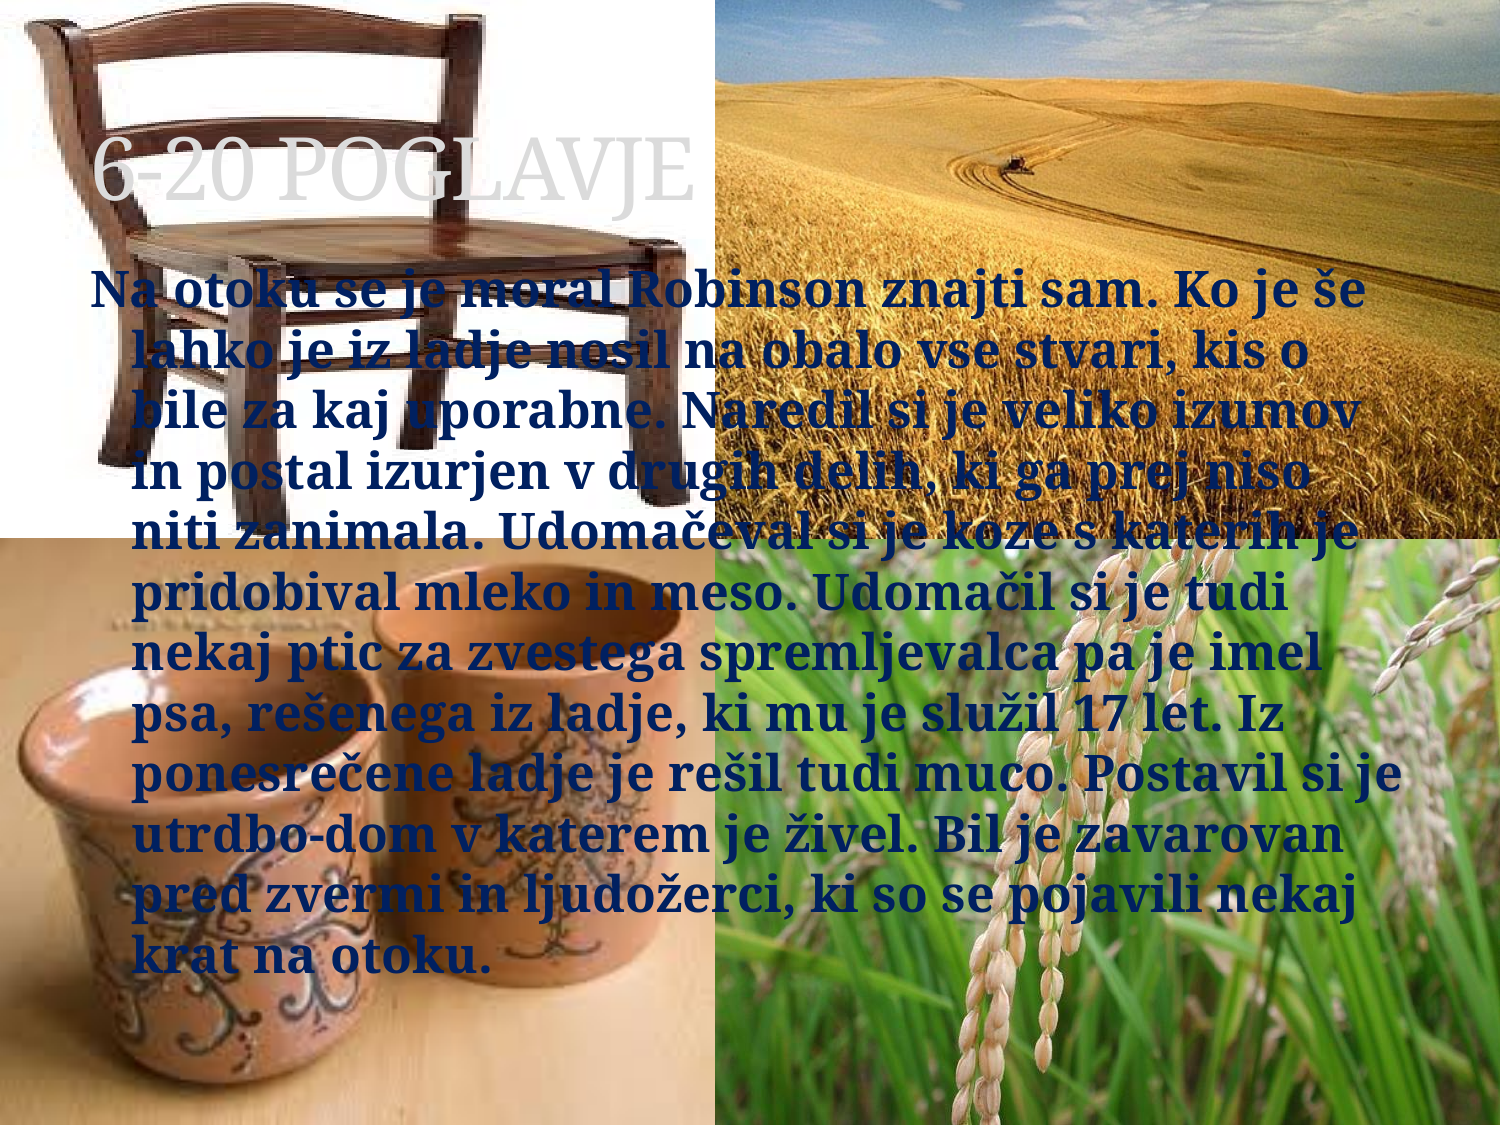

6-20 POGLAVJE
# Na otoku se je moral Robinson znajti sam. Ko je še lahko je iz ladje nosil na obalo vse stvari, kis o bile za kaj uporabne. Naredil si je veliko izumov in postal izurjen v drugih delih, ki ga prej niso niti zanimala. Udomačeval si je koze s katerih je pridobival mleko in meso. Udomačil si je tudi nekaj ptic za zvestega spremljevalca pa je imel psa, rešenega iz ladje, ki mu je služil 17 let. Iz ponesrečene ladje je rešil tudi muco. Postavil si je utrdbo-dom v katerem je živel. Bil je zavarovan pred zvermi in ljudožerci, ki so se pojavili nekaj krat na otoku.